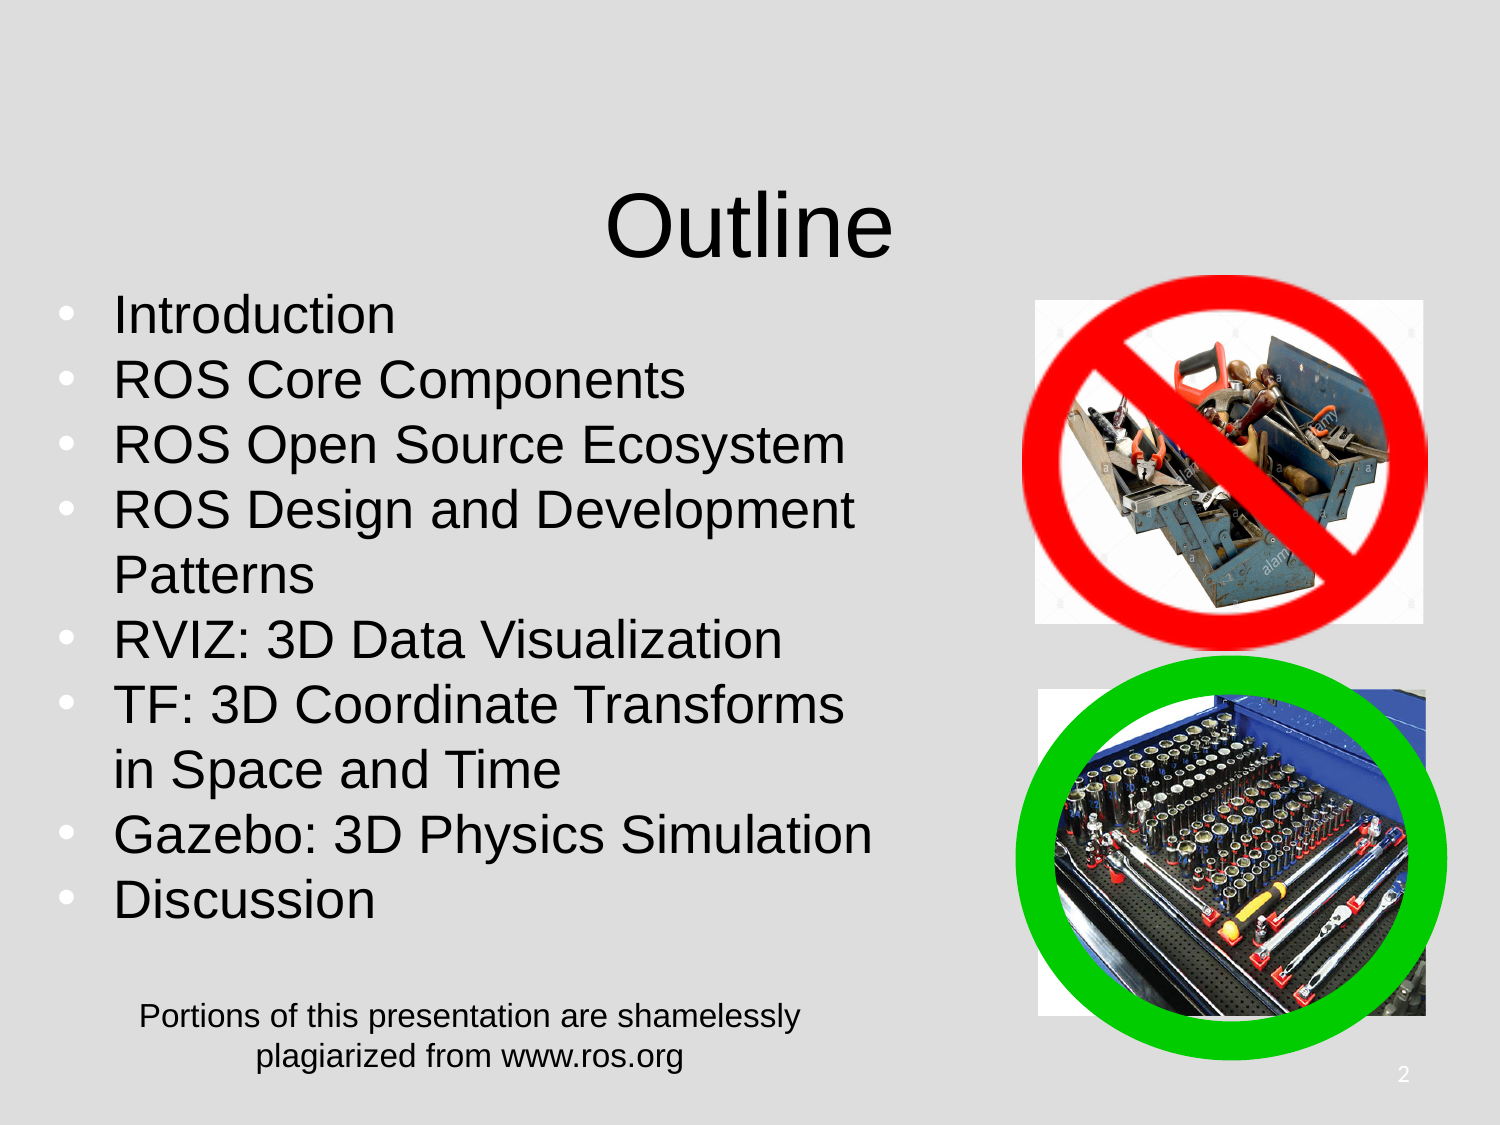

# Outline
Introduction
ROS Core Components
ROS Open Source Ecosystem
ROS Design and Development Patterns
RVIZ: 3D Data Visualization
TF: 3D Coordinate Transforms in Space and Time
Gazebo: 3D Physics Simulation
Discussion
Portions of this presentation are shamelessly plagiarized from www.ros.org
WHOI ROS Seminar
2